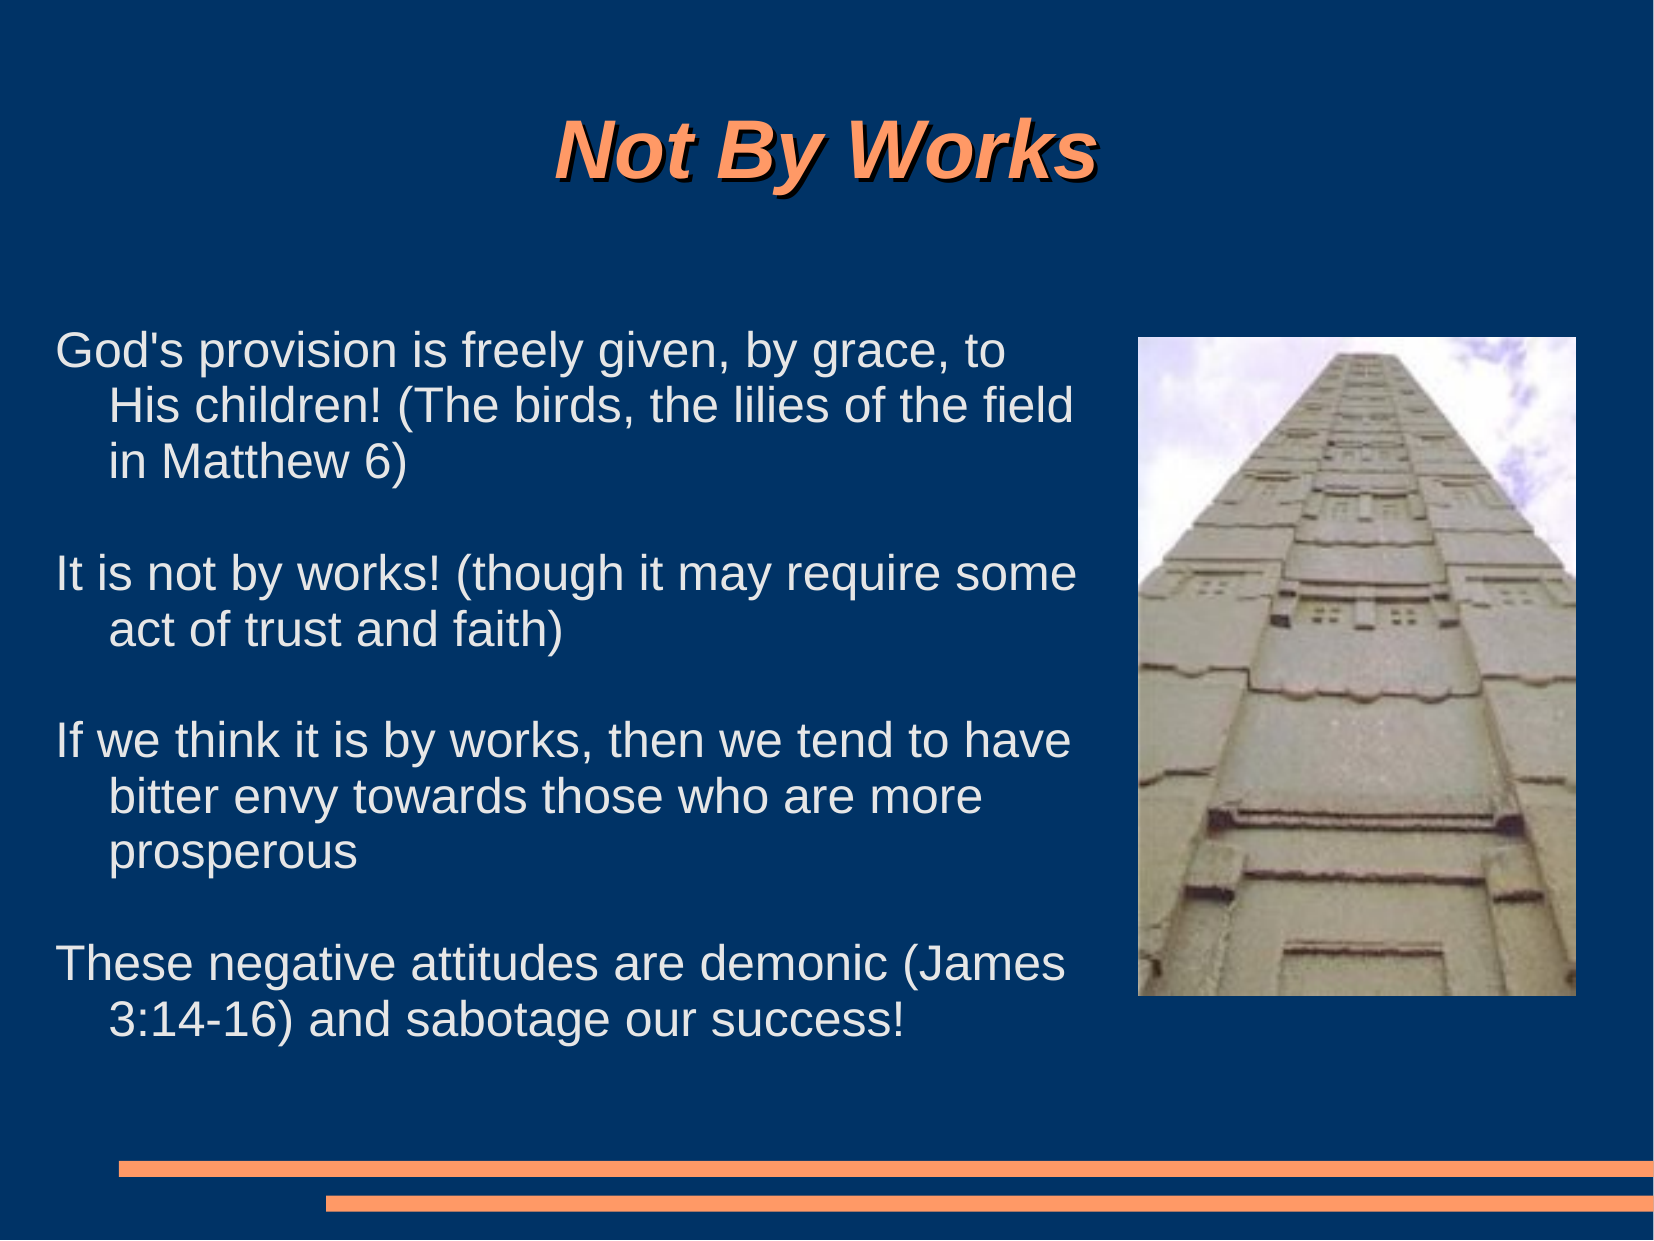

# Not By Works
God's provision is freely given, by grace, to His children! (The birds, the lilies of the field in Matthew 6)
It is not by works! (though it may require some act of trust and faith)
If we think it is by works, then we tend to have bitter envy towards those who are more prosperous
These negative attitudes are demonic (James 3:14-16) and sabotage our success!